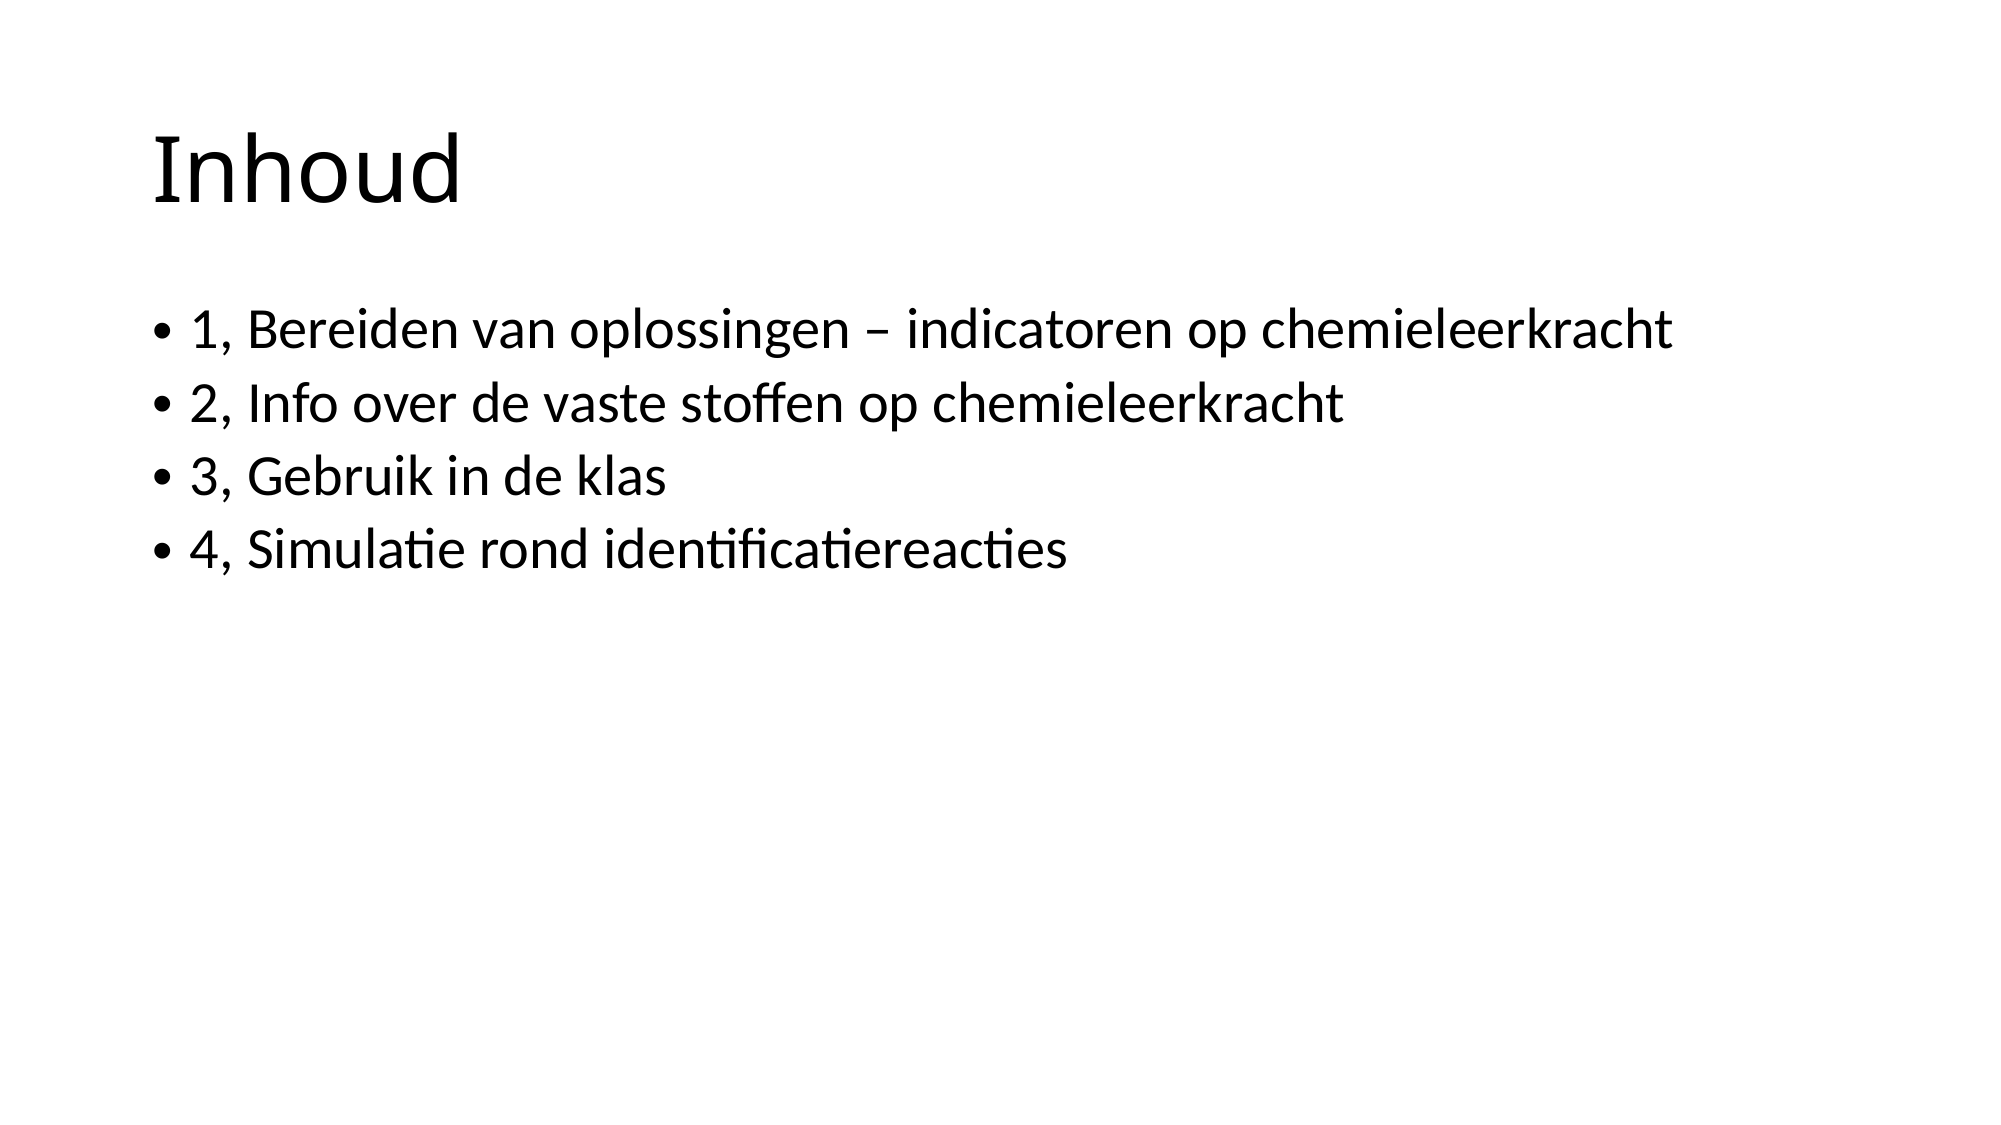

# Inhoud
1, Bereiden van oplossingen – indicatoren op chemieleerkracht
2, Info over de vaste stoffen op chemieleerkracht
3, Gebruik in de klas
4, Simulatie rond identificatiereacties